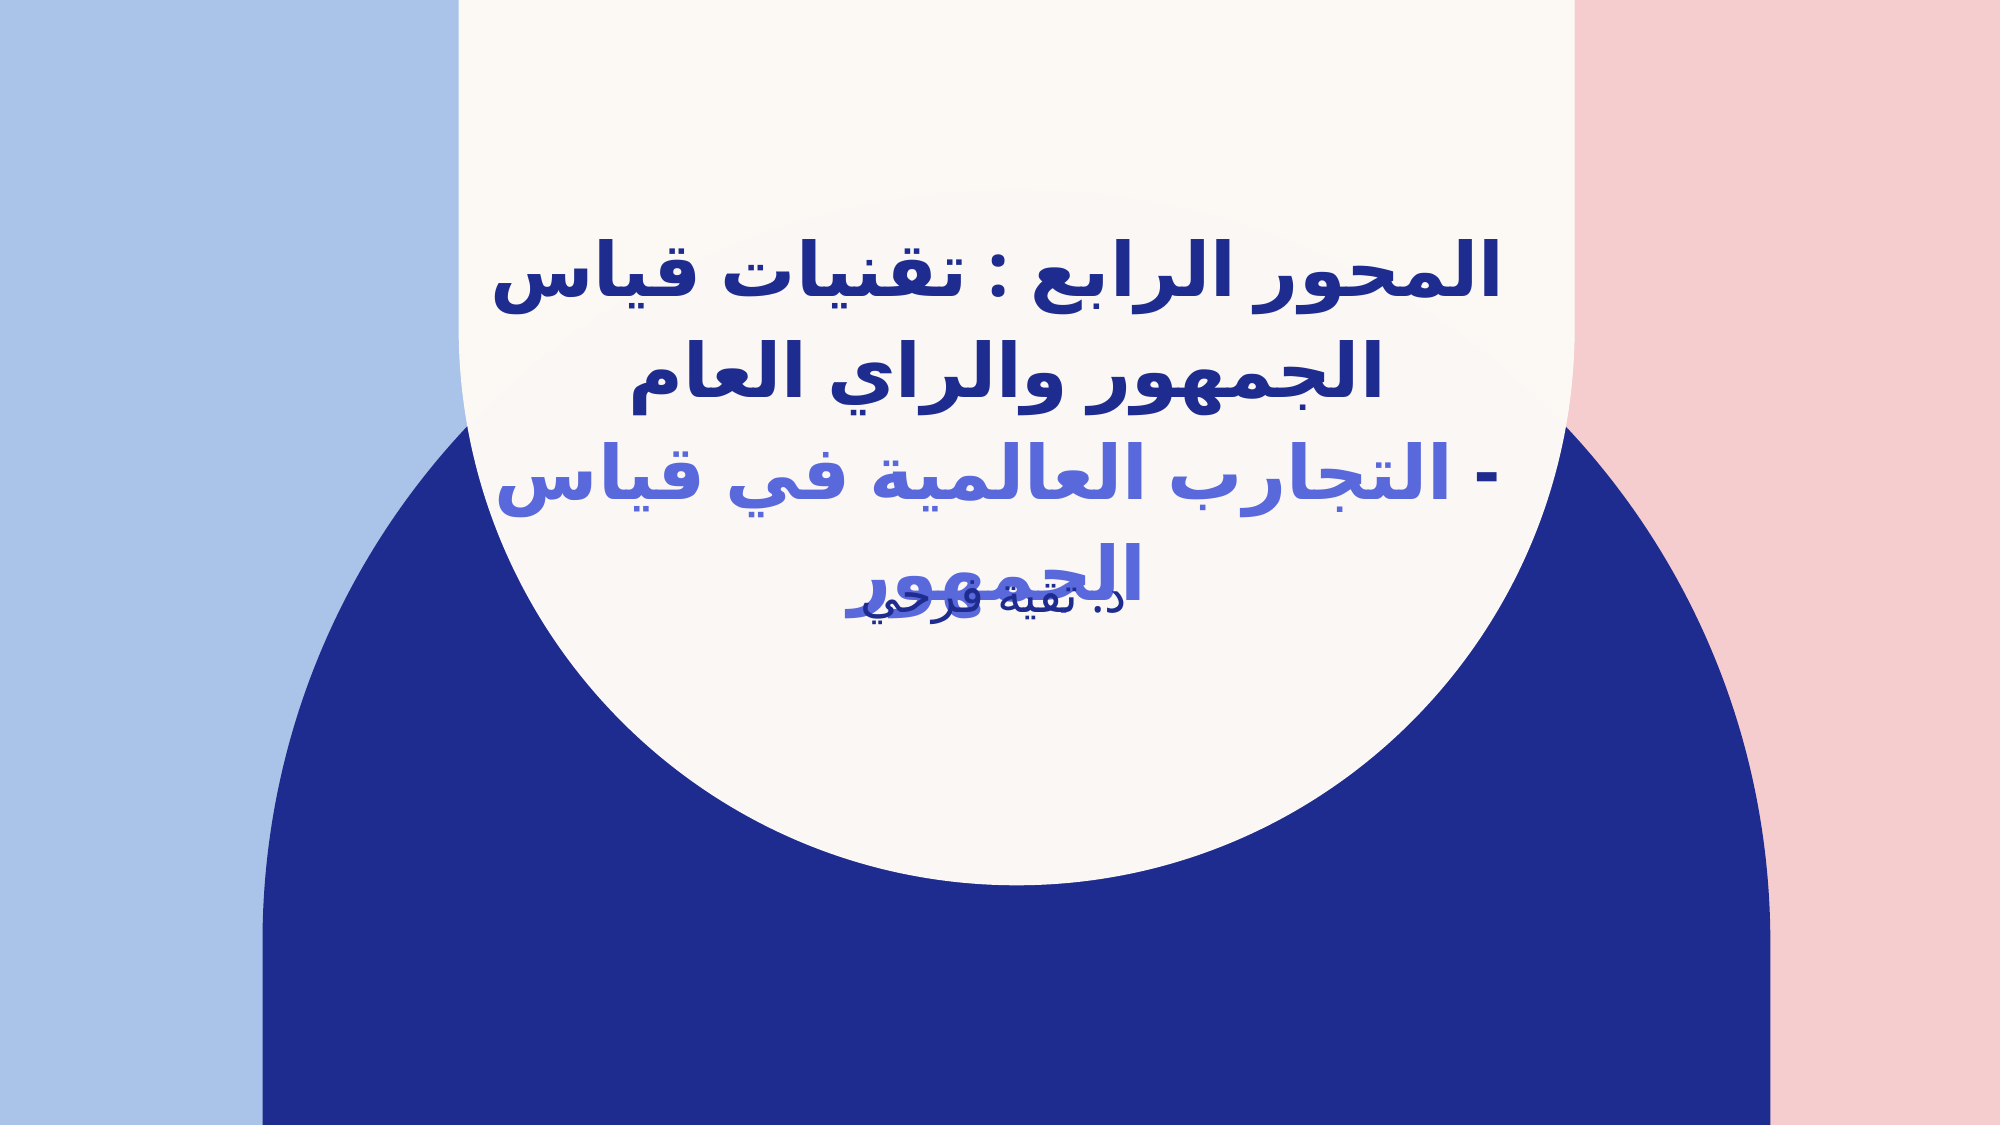

# المحور الرابع : تقنيات قياس الجمهور والراي العام - التجارب العالمية في قياس الجمهور
د. تقية فرحي